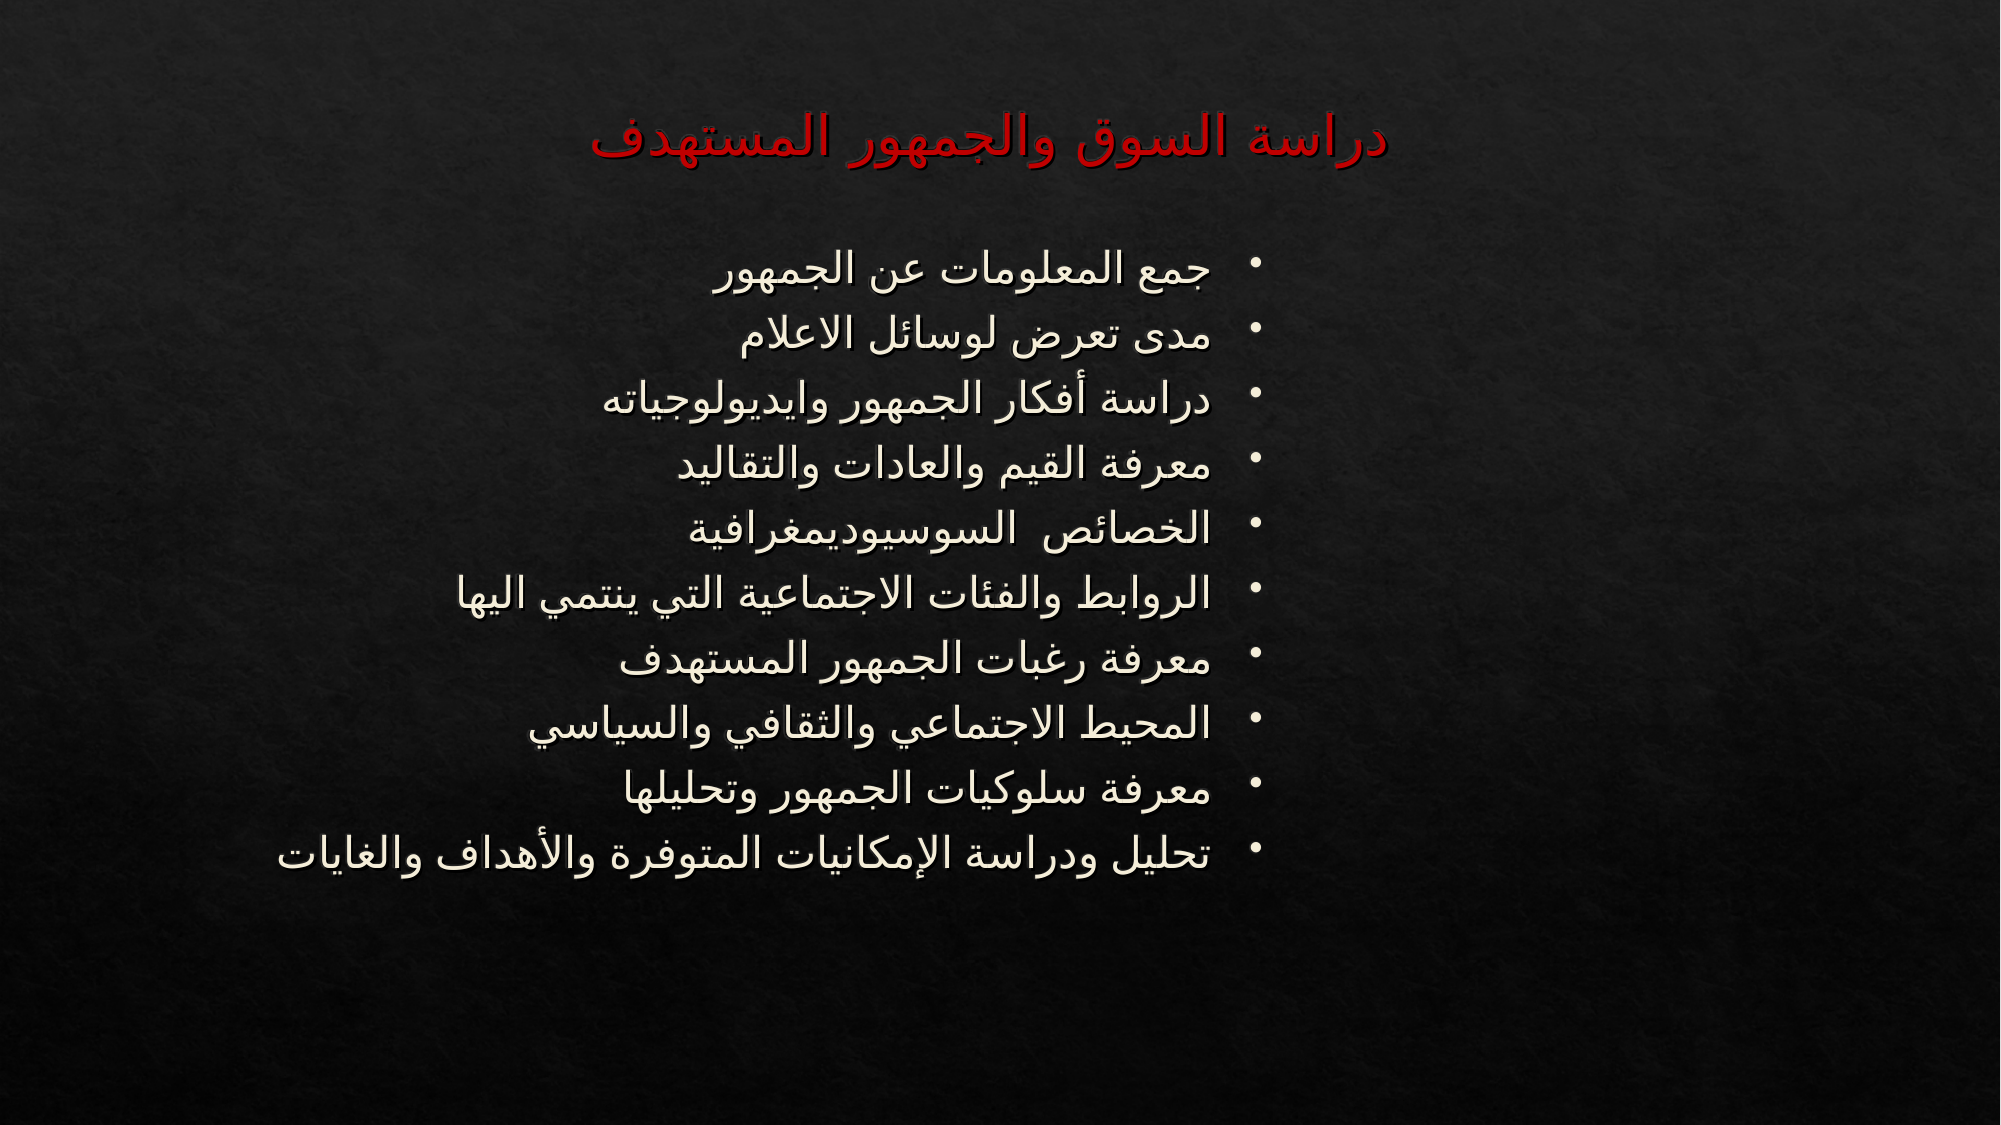

# دراسة السوق والجمهور المستهدف
جمع المعلومات عن الجمهور
مدى تعرض لوسائل الاعلام
دراسة أفكار الجمهور وايديولوجياته
معرفة القيم والعادات والتقاليد
الخصائص السوسيوديمغرافية
الروابط والفئات الاجتماعية التي ينتمي اليها
معرفة رغبات الجمهور المستهدف
المحيط الاجتماعي والثقافي والسياسي
معرفة سلوكيات الجمهور وتحليلها
تحليل ودراسة الإمكانيات المتوفرة والأهداف والغايات